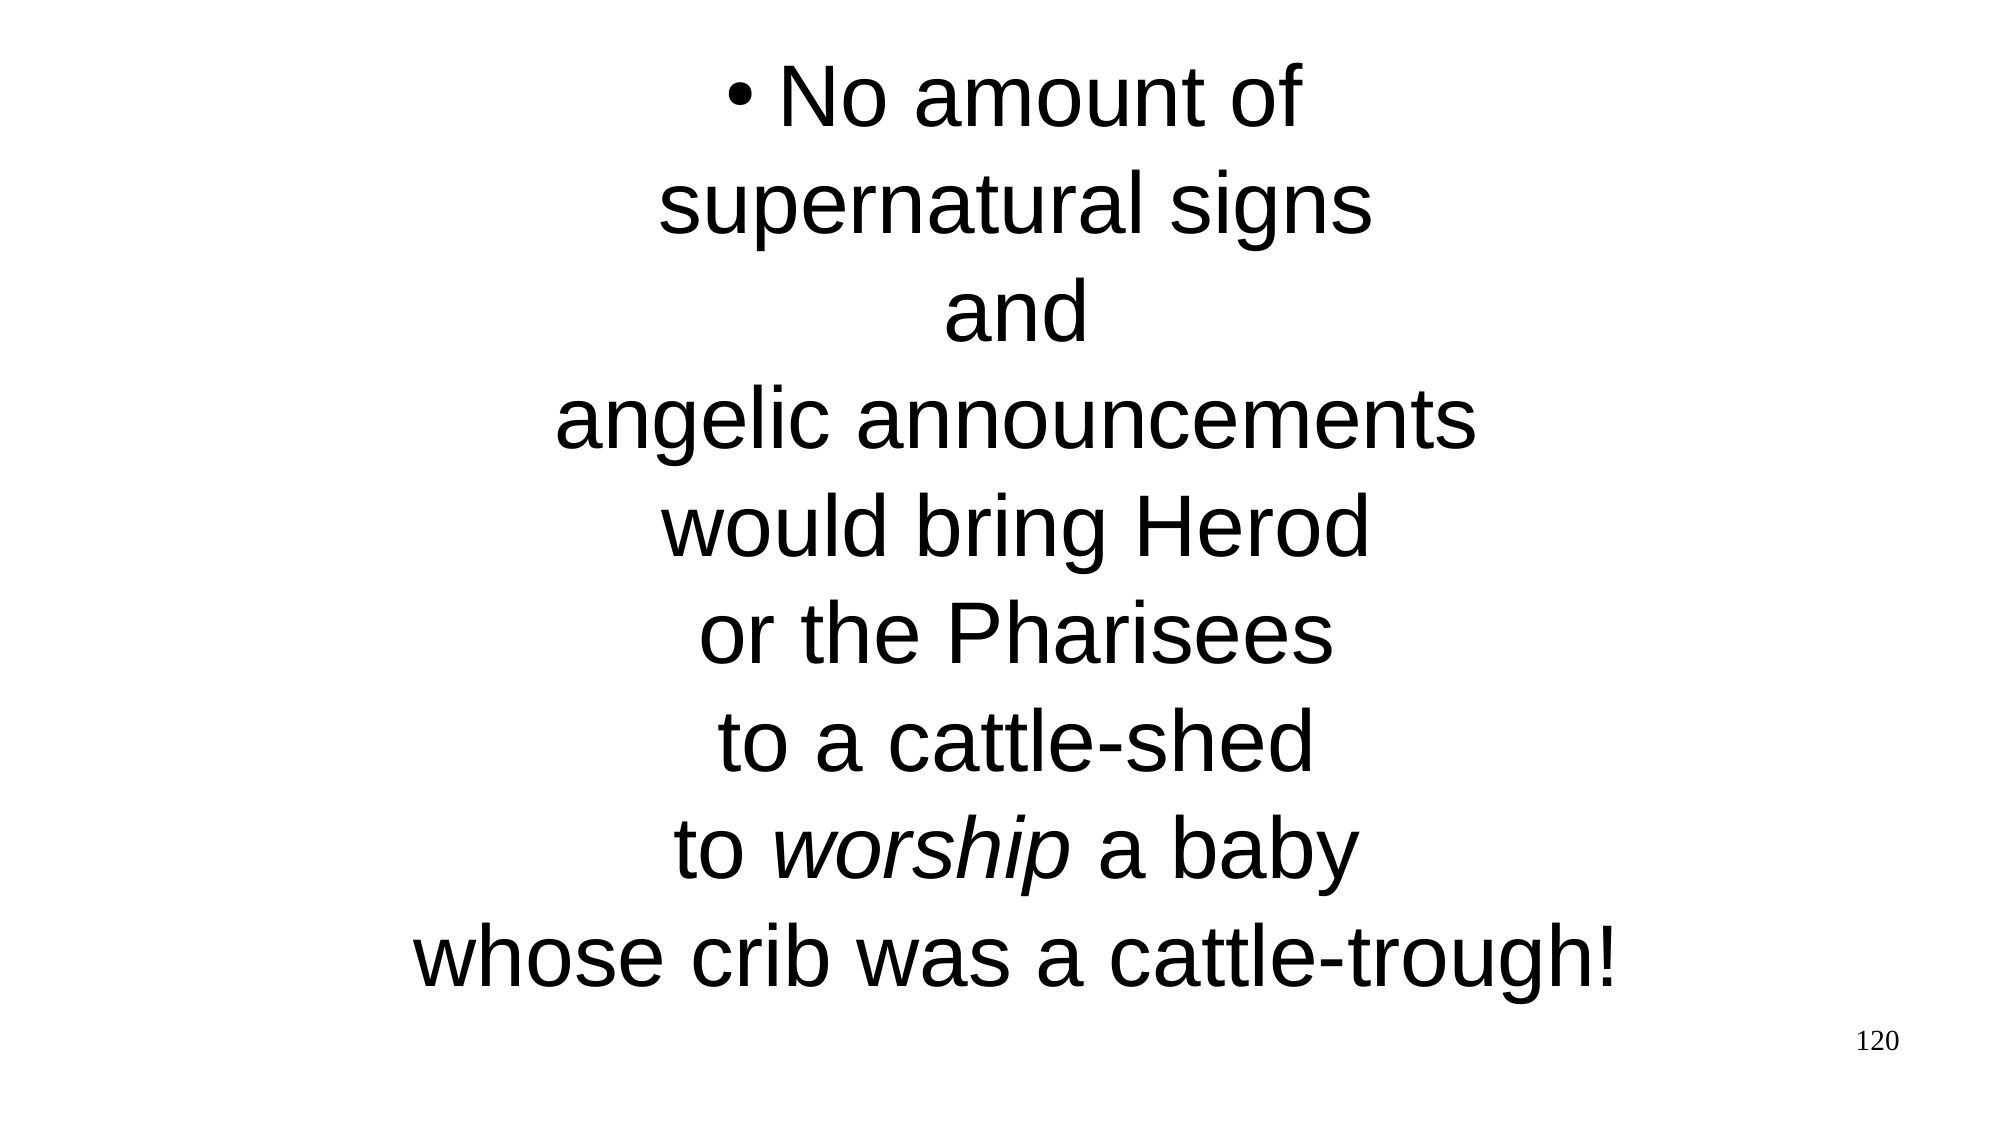

# No amount of supernatural signs and angelic announcements would bring Herod or the Pharisees to a cattle-shed to worship a baby whose crib was a cattle-trough!
120